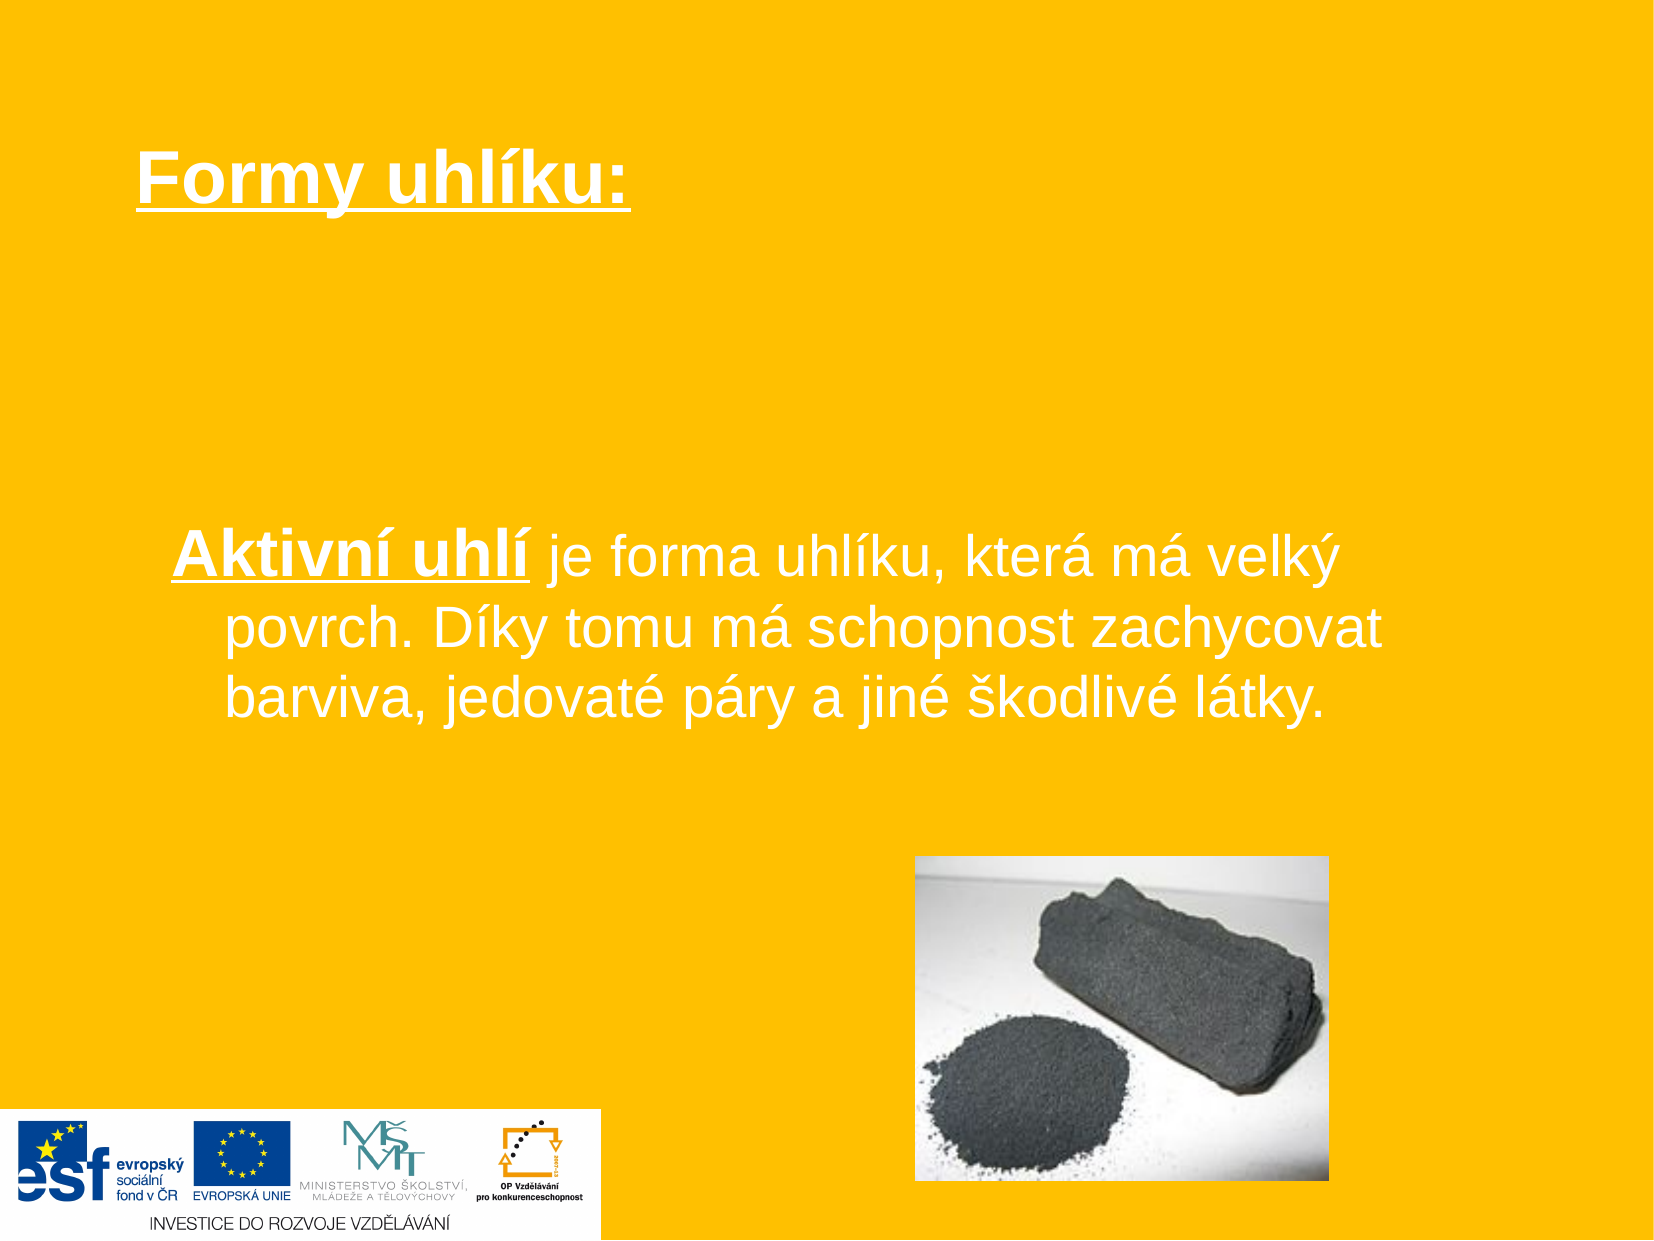

Formy uhlíku:
# Aktivní uhlí je forma uhlíku, která má velký povrch. Díky tomu má schopnost zachycovat barviva, jedovaté páry a jiné škodlivé látky.